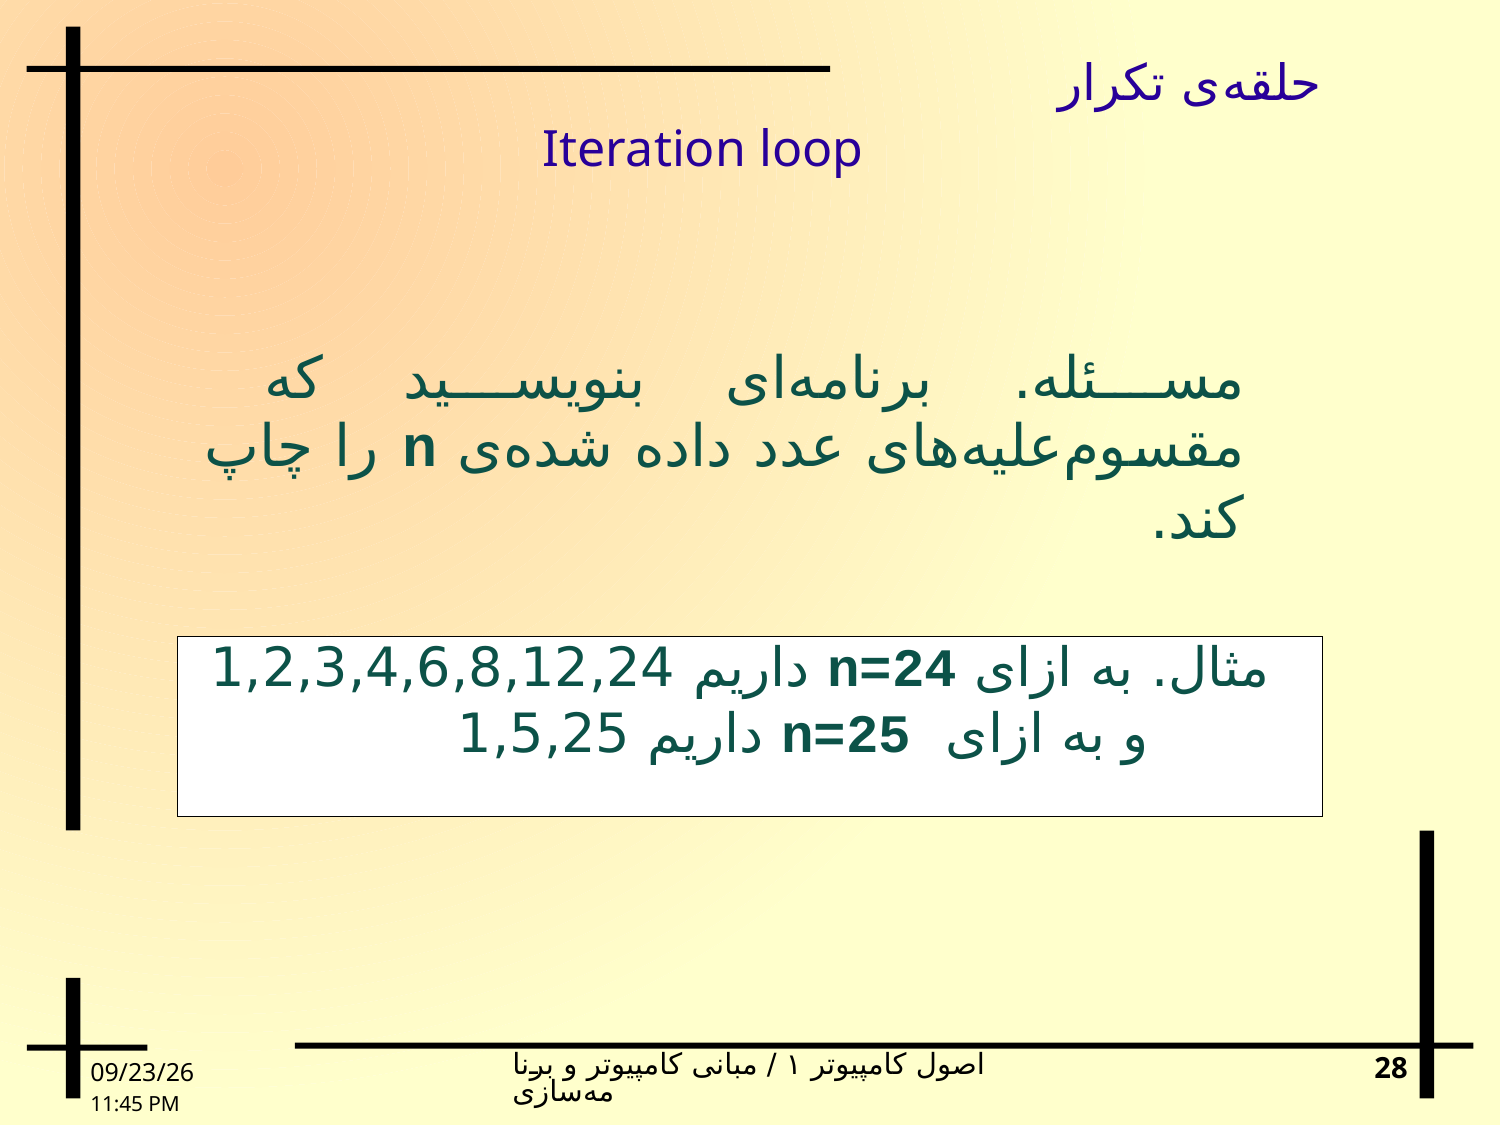

# حلقه‌ی تکرار Iteration loop
مسئله. برنامه‌ای بنویسید که مقسوم‌علیه‌های عدد داده شده‌ی n را چاپ کند.
مثال. به ازای n=24 داریم 1,2,3,4,6,8,12,24
 و به ازای n=25 داریم 1,5,25
اصول کامپیوتر ۱ / مبانی کامپیوتر و برنامه‌سازی
28